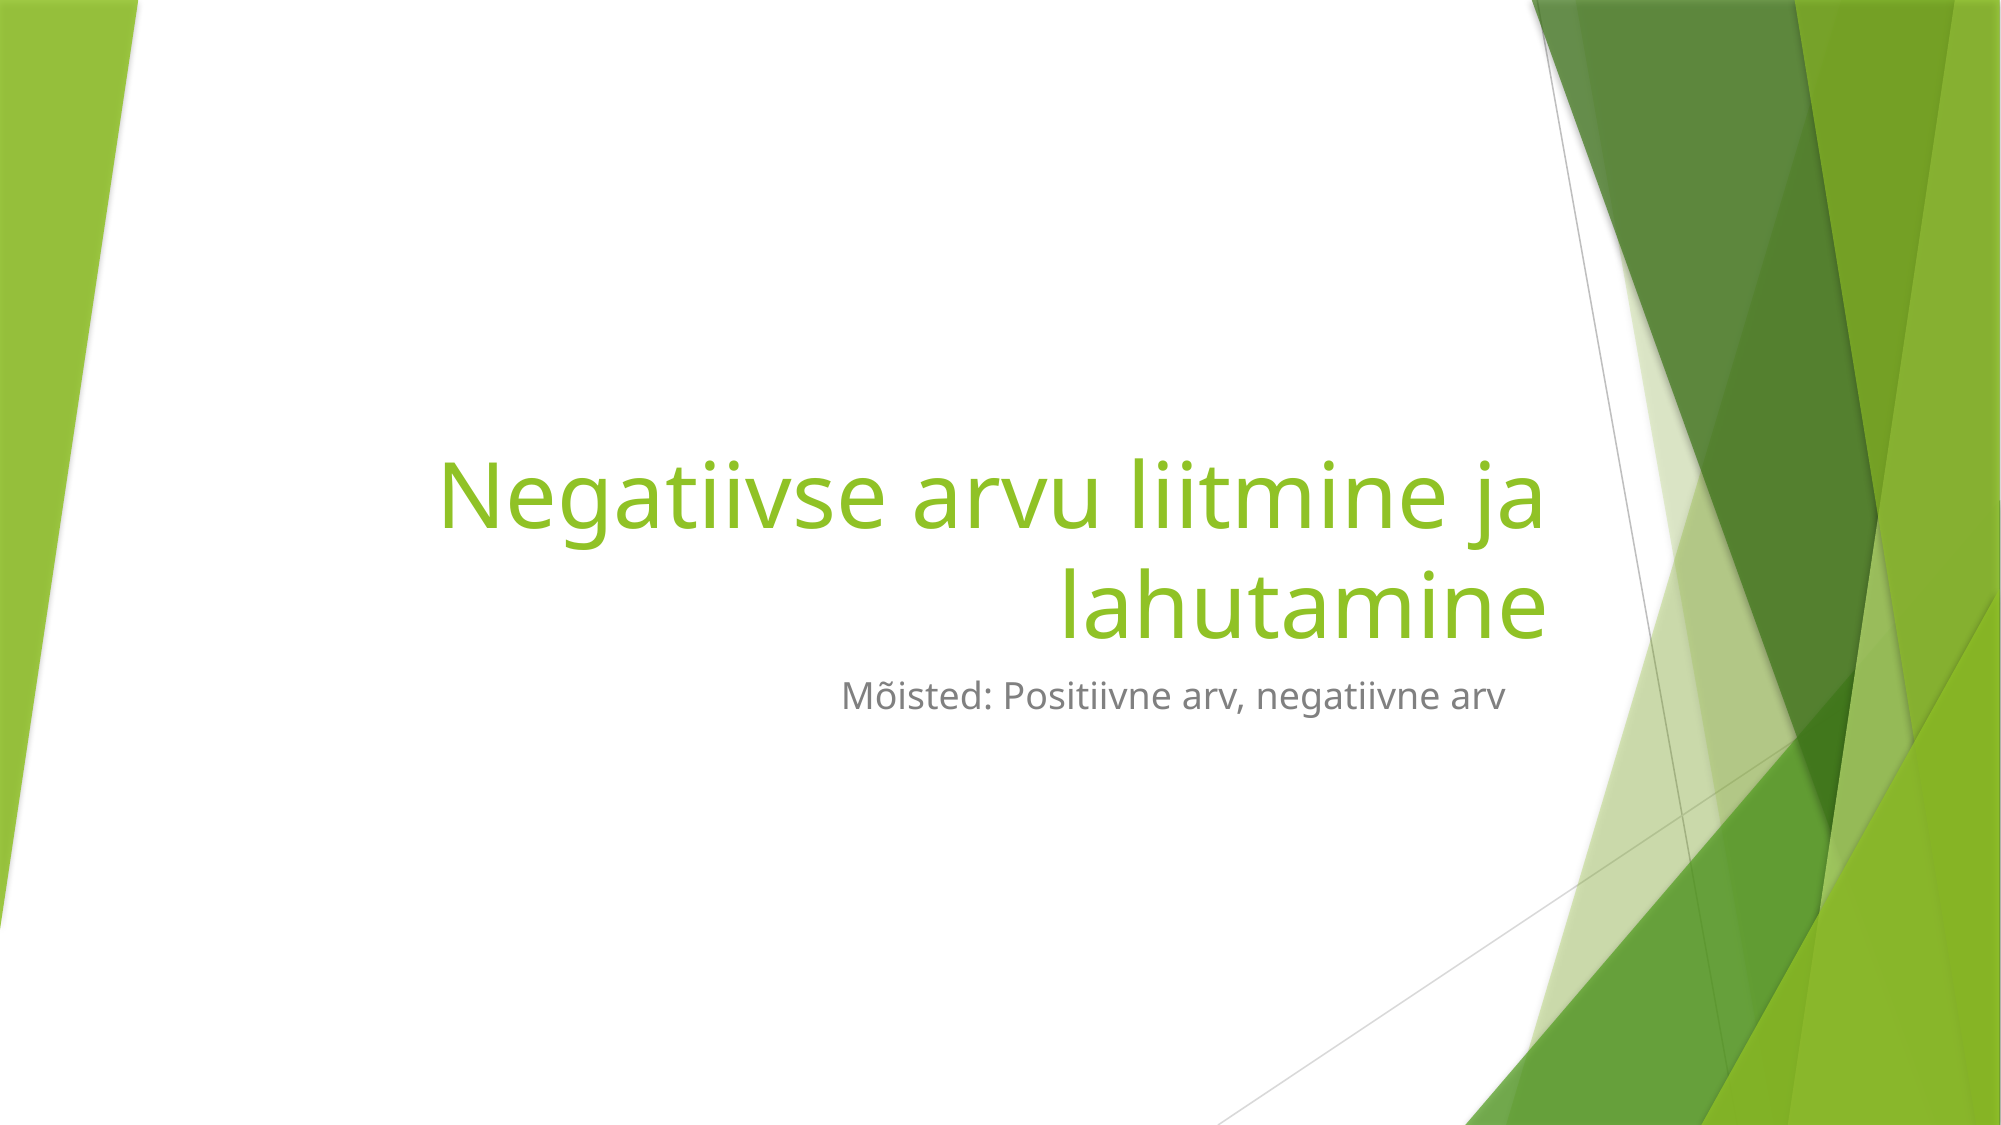

# Negatiivse arvu liitmine ja lahutamine
Mõisted: Positiivne arv, negatiivne arv